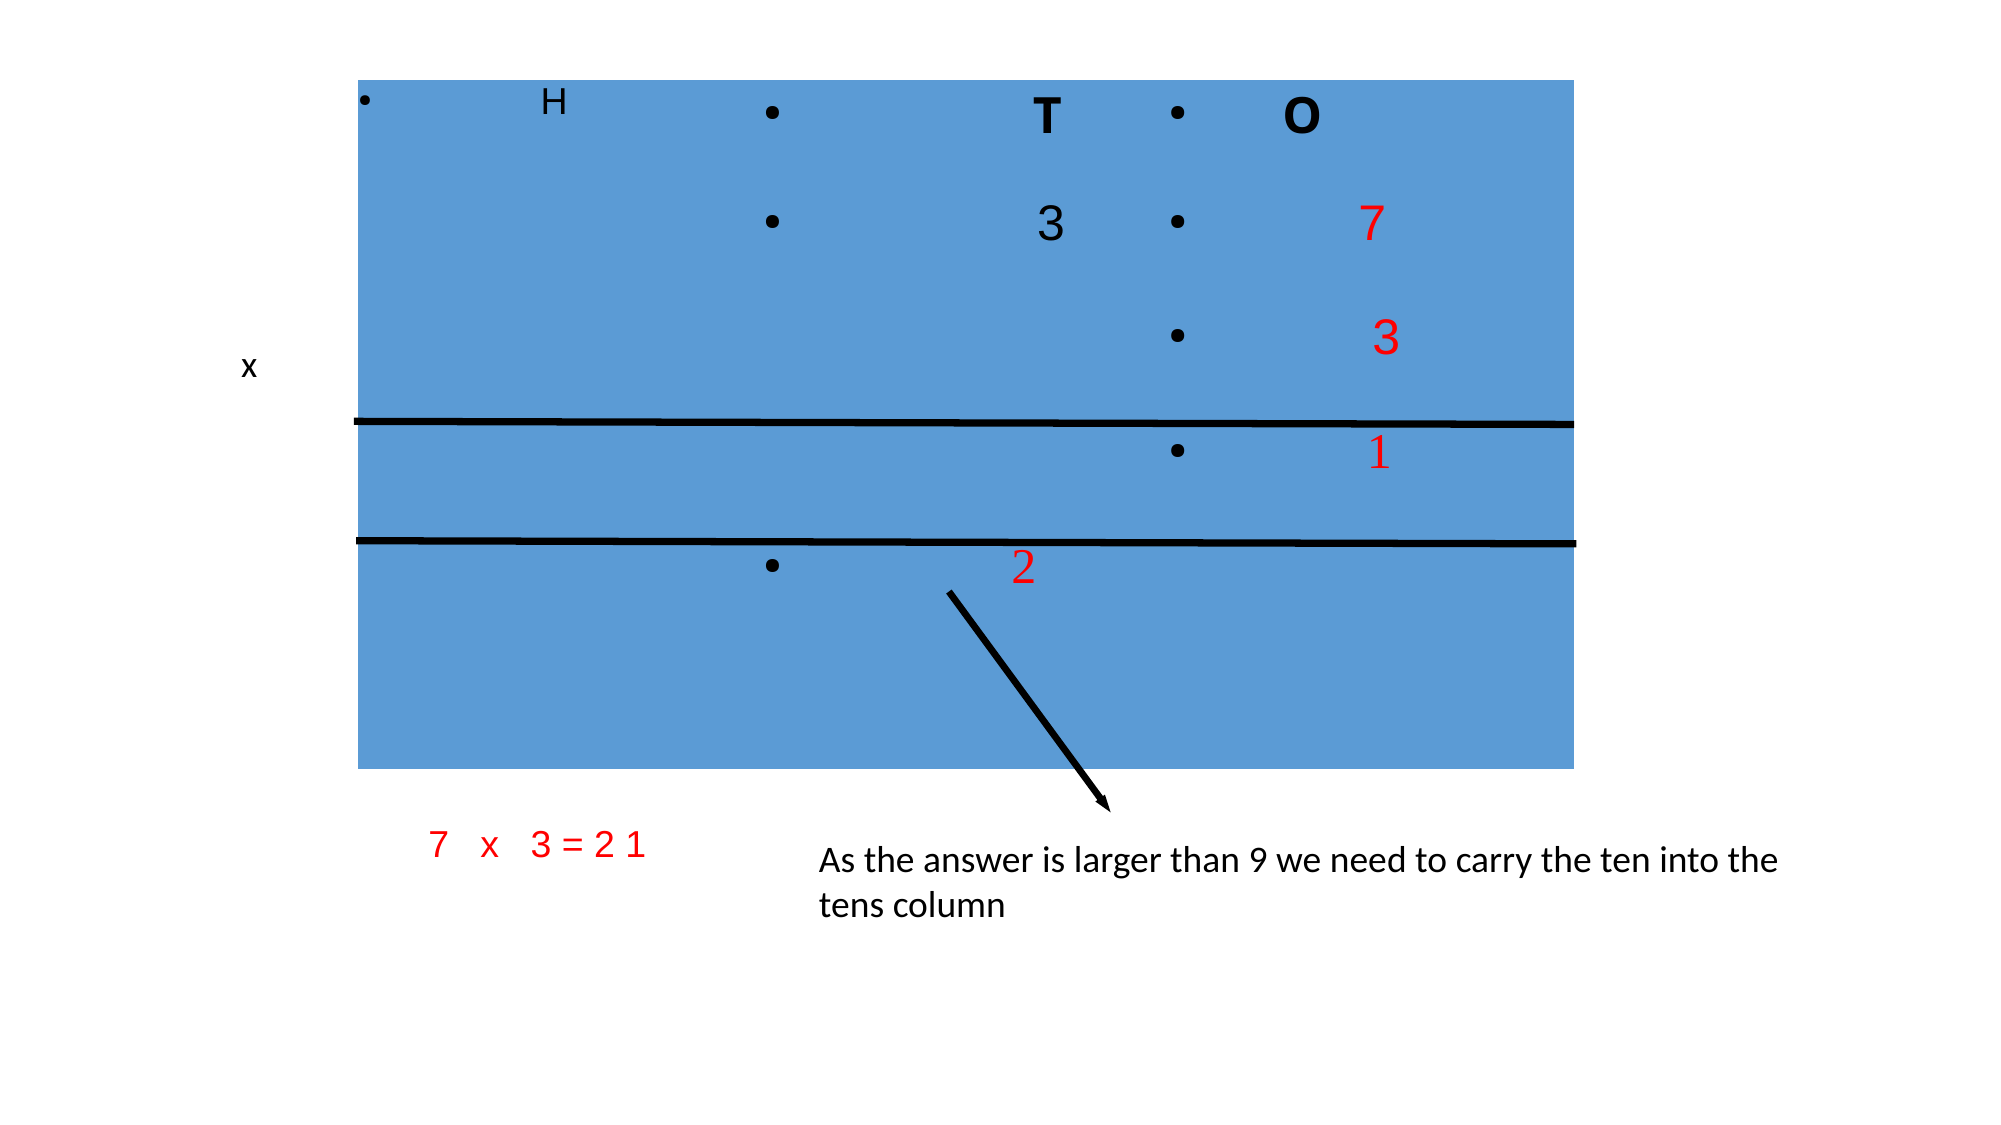

| H | T | O |
| --- | --- | --- |
| | 3 | 7 |
| | | 3 |
| | | 1 |
| | 2 | |
| | | |
 x
 7 x 3 = 2 1
As the answer is larger than 9 we need to carry the ten into the tens column